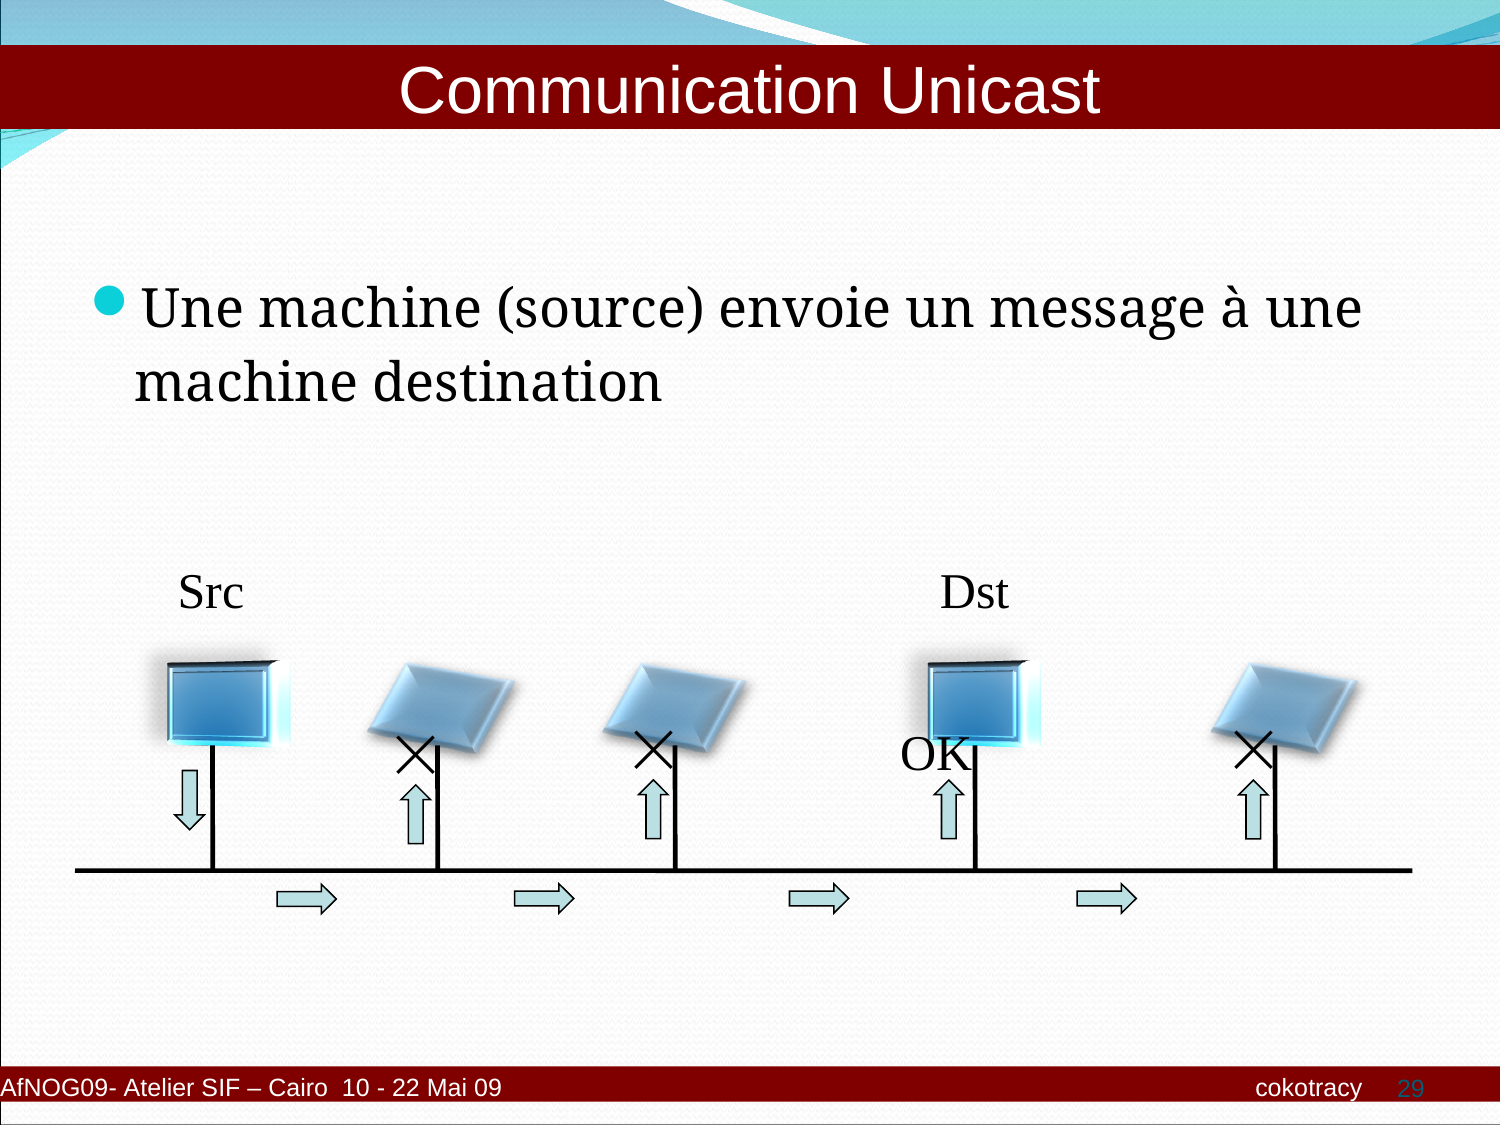

Communication Unicast
# Une machine (source) envoie un message à une machine destination
Src
Dst



OK
AfNOG09- Atelier SIF – Cairo 10 - 22 Mai 09 cokotracy